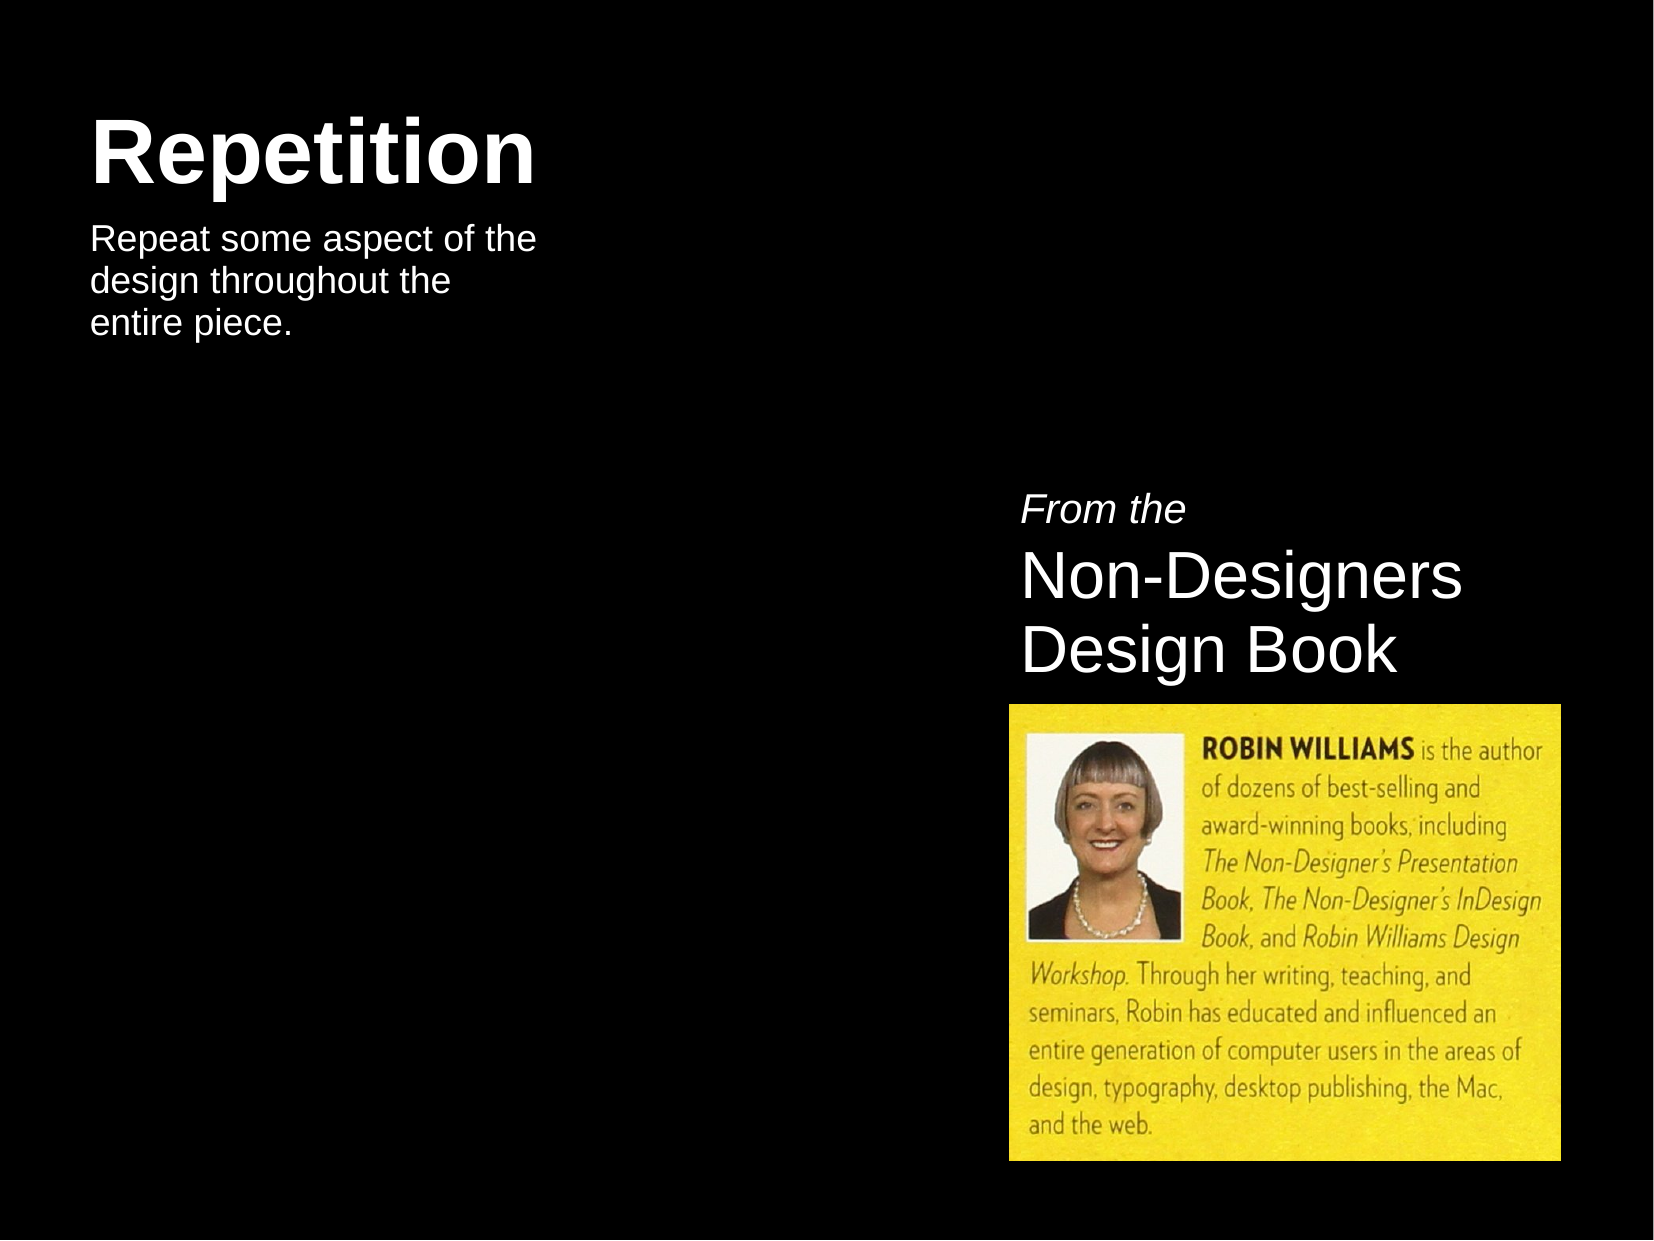

# Repetition
Repeat some aspect of the design throughout the entire piece.
From the
Non-Designers
Design Book